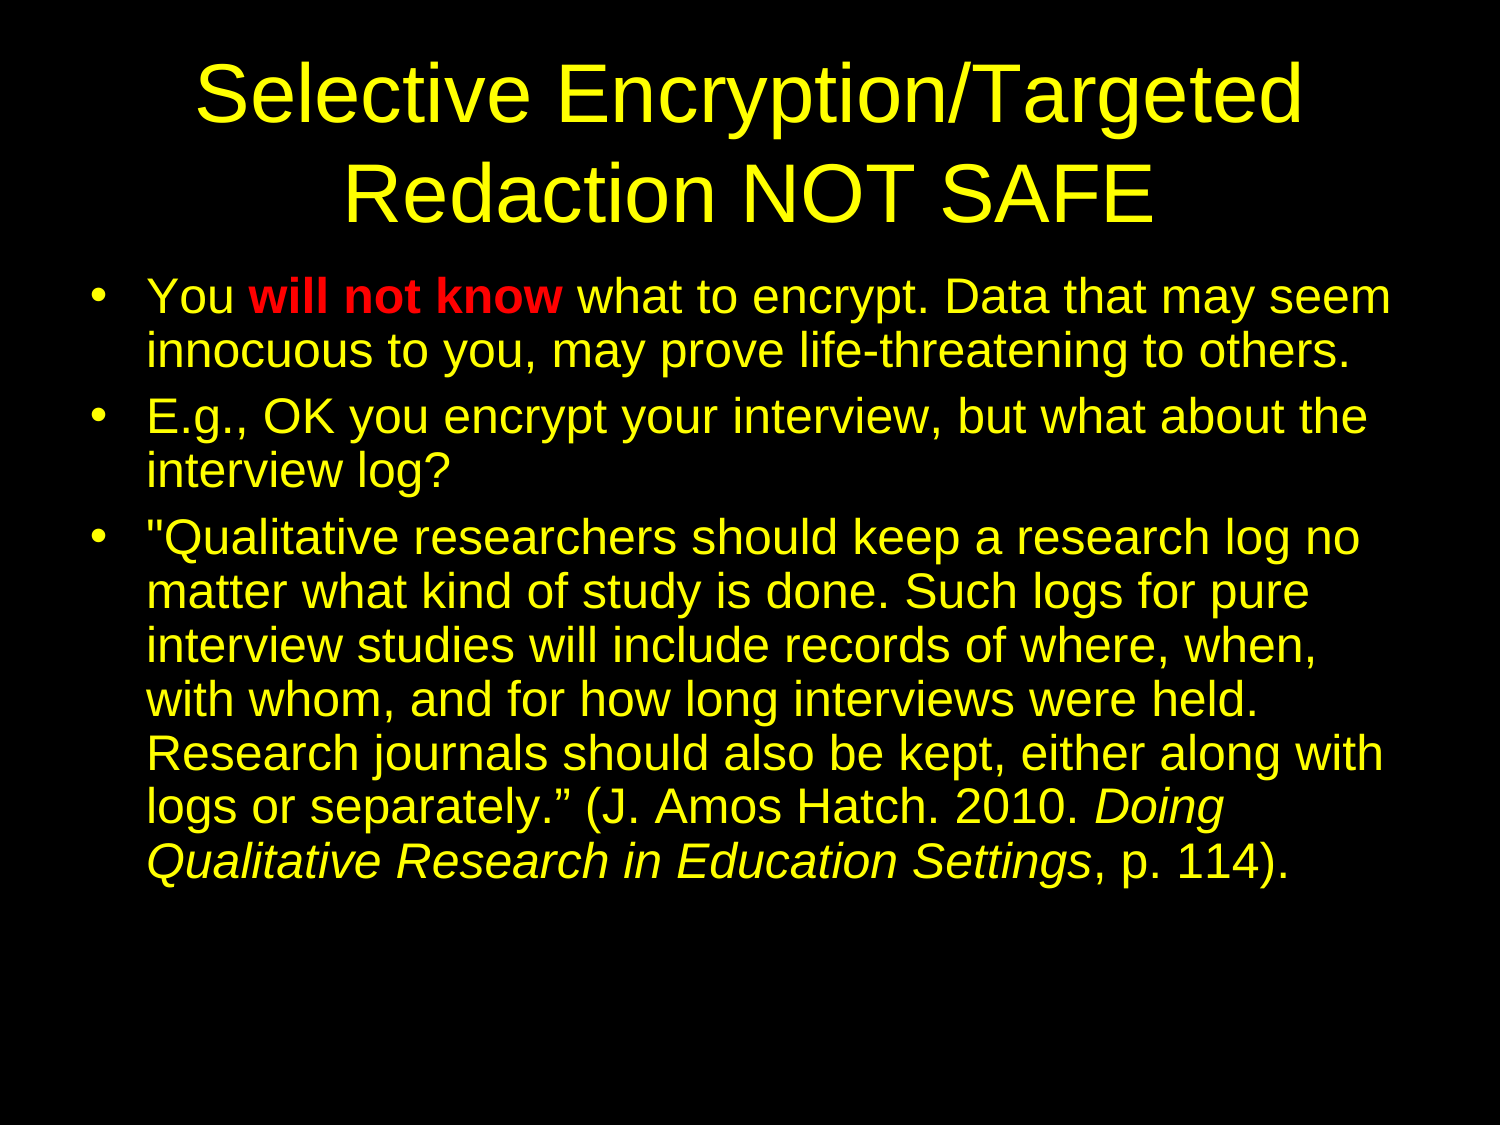

# Selective Encryption/Targeted Redaction NOT SAFE
You will not know what to encrypt. Data that may seem innocuous to you, may prove life-threatening to others.
E.g., OK you encrypt your interview, but what about the interview log?
"Qualitative researchers should keep a research log no matter what kind of study is done. Such logs for pure interview studies will include records of where, when, with whom, and for how long interviews were held. Research journals should also be kept, either along with logs or separately.” (J. Amos Hatch. 2010. Doing Qualitative Research in Education Settings, p. 114).